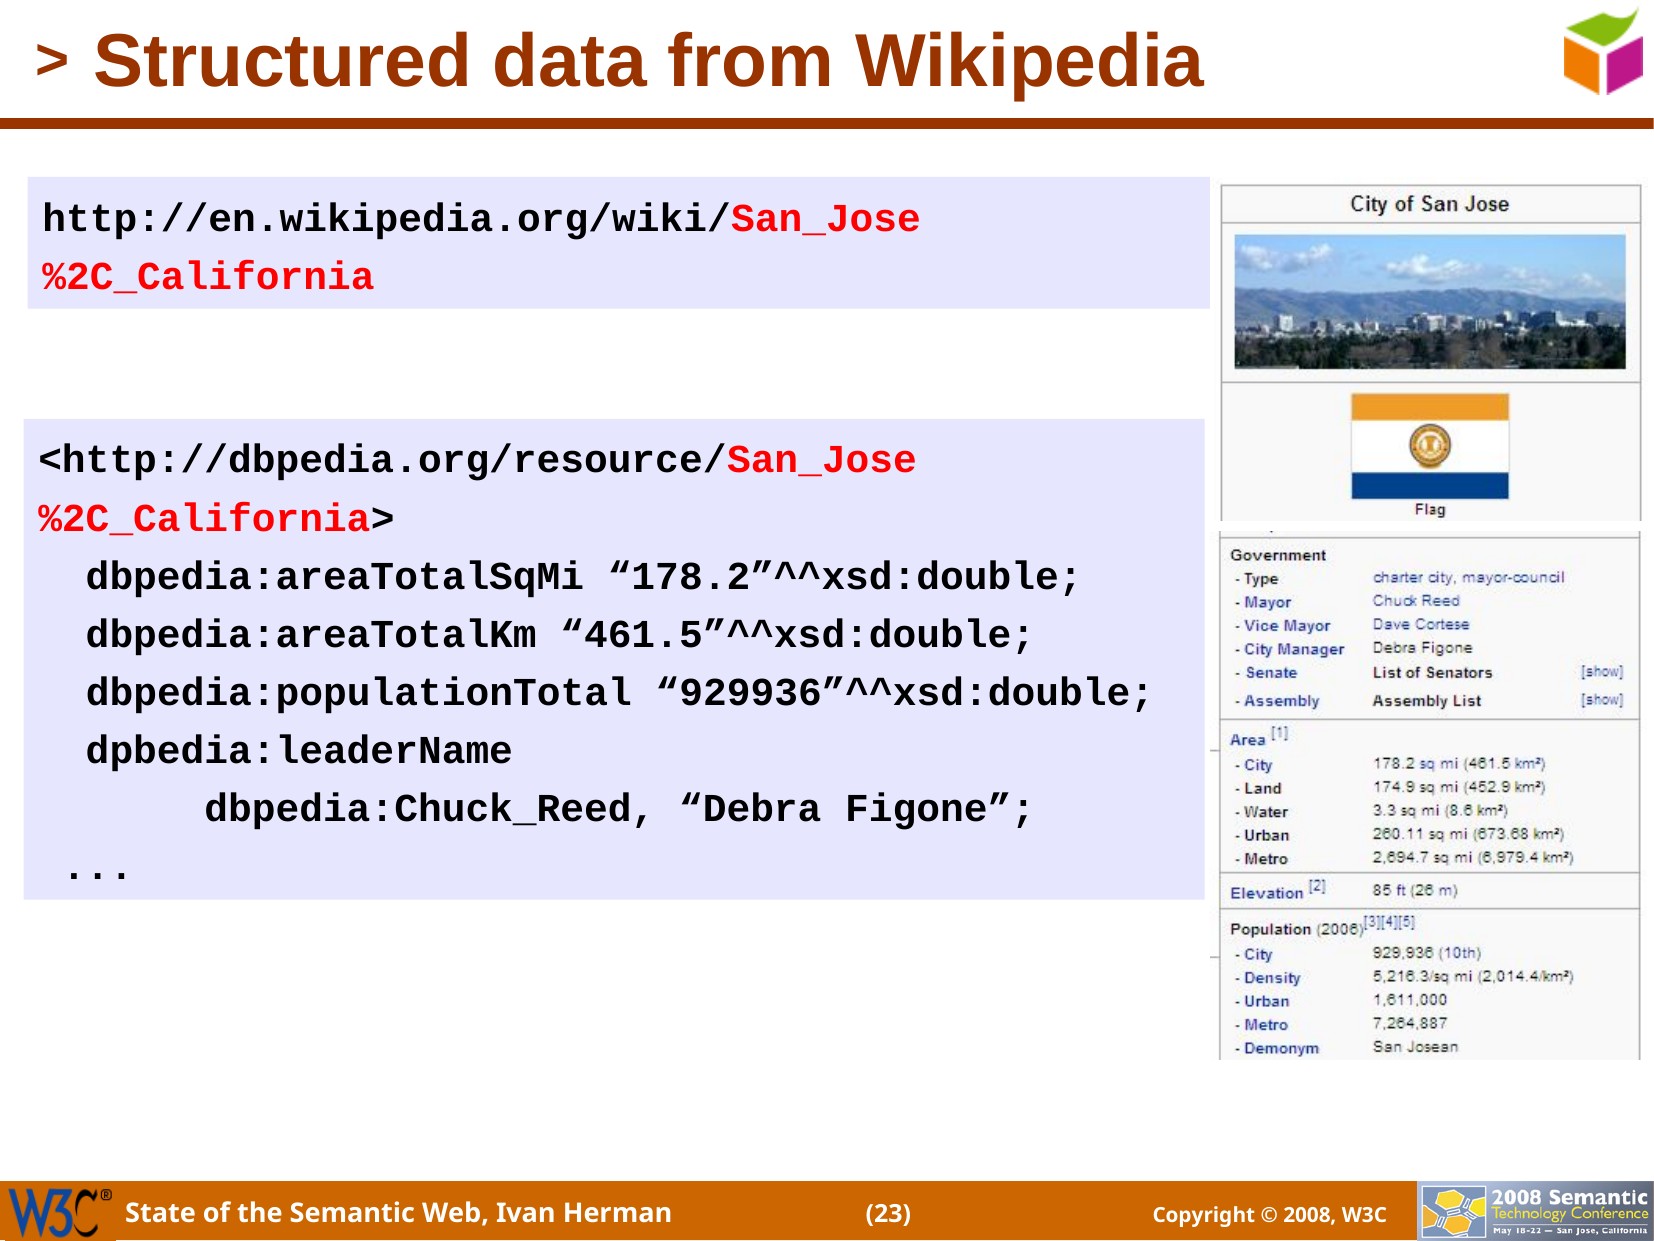

# Structured data from Wikipedia
http://en.wikipedia.org/wiki/San_Jose%2C_California
<http://dbpedia.org/resource/San_Jose%2C_California>
 dbpedia:areaTotalSqMi “178.2”^^xsd:double;
 dbpedia:areaTotalKm “461.5”^^xsd:double;
 dbpedia:populationTotal “929936”^^xsd:double;
 dpbedia:leaderName
 dbpedia:Chuck_Reed, “Debra Figone”;
 ...